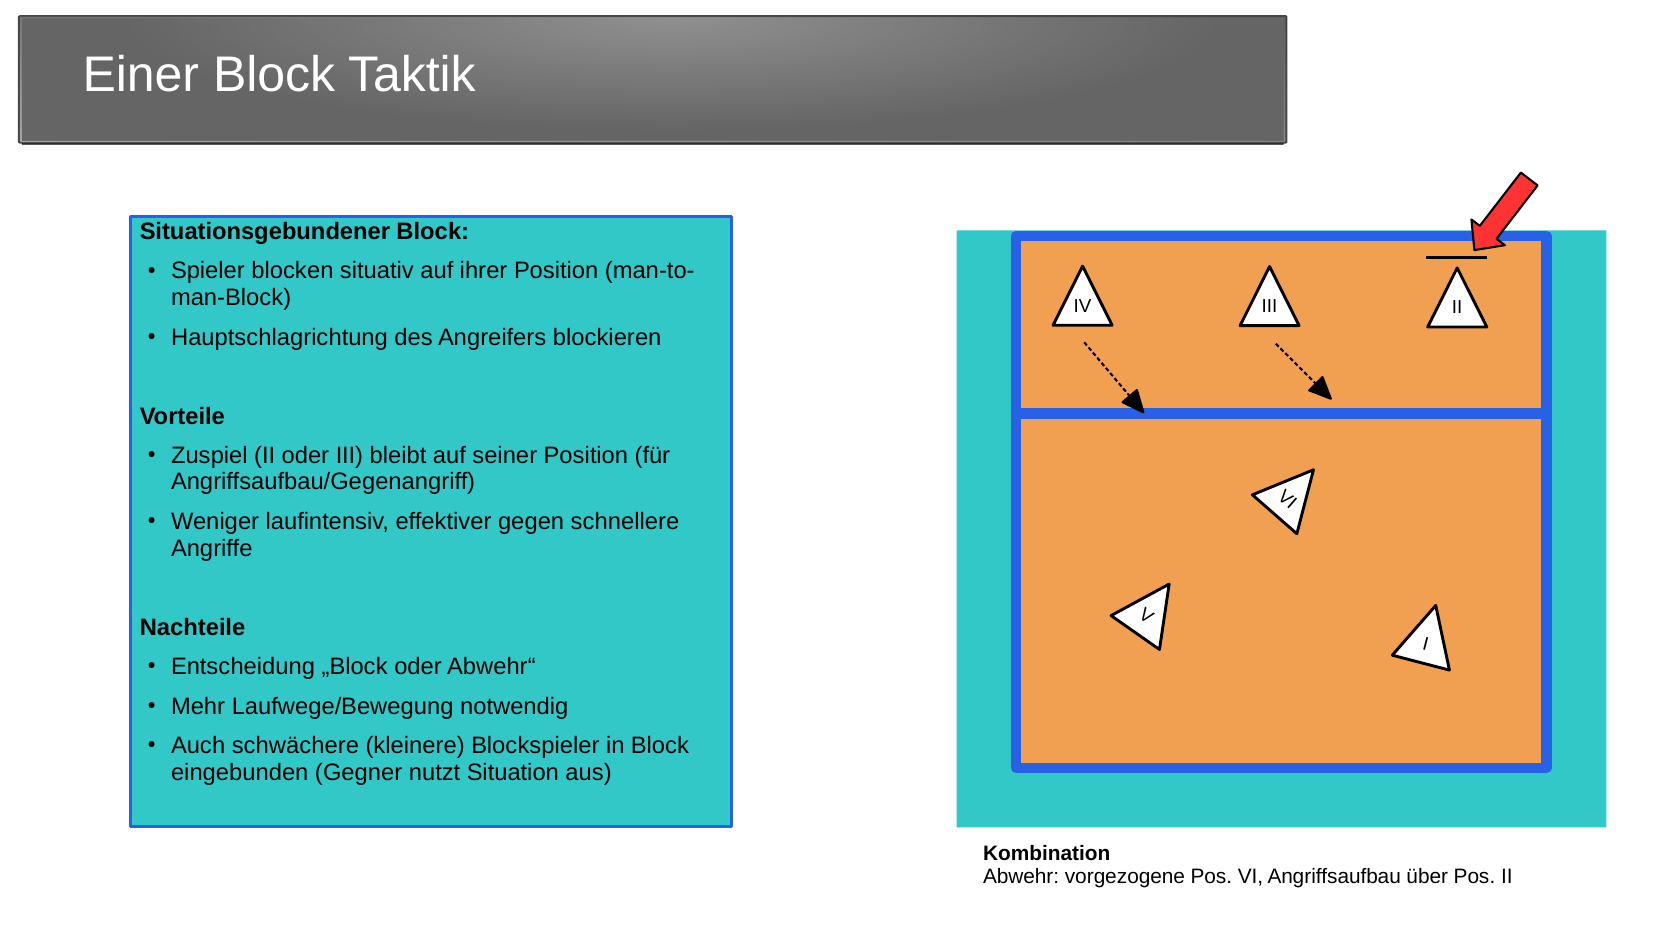

# Einer Block Taktik
Situationsgebundener Block:
Spieler blocken situativ auf ihrer Position (man-to-man-Block)
Hauptschlagrichtung des Angreifers blockieren
Vorteile
Zuspiel (II oder III) bleibt auf seiner Position (für Angriffsaufbau/Gegenangriff)
Weniger laufintensiv, effektiver gegen schnellere Angriffe
Nachteile
Entscheidung „Block oder Abwehr“
Mehr Laufwege/Bewegung notwendig
Auch schwächere (kleinere) Blockspieler in Block eingebunden (Gegner nutzt Situation aus)
f
IV
III
II
VI
V
I
Kombination
Abwehr: vorgezogene Pos. VI, Angriffsaufbau über Pos. II
I
I
I
I
I
I
II
II
II
III
III
III
IV
IV
IV
V
V
V
VI
VI
VI